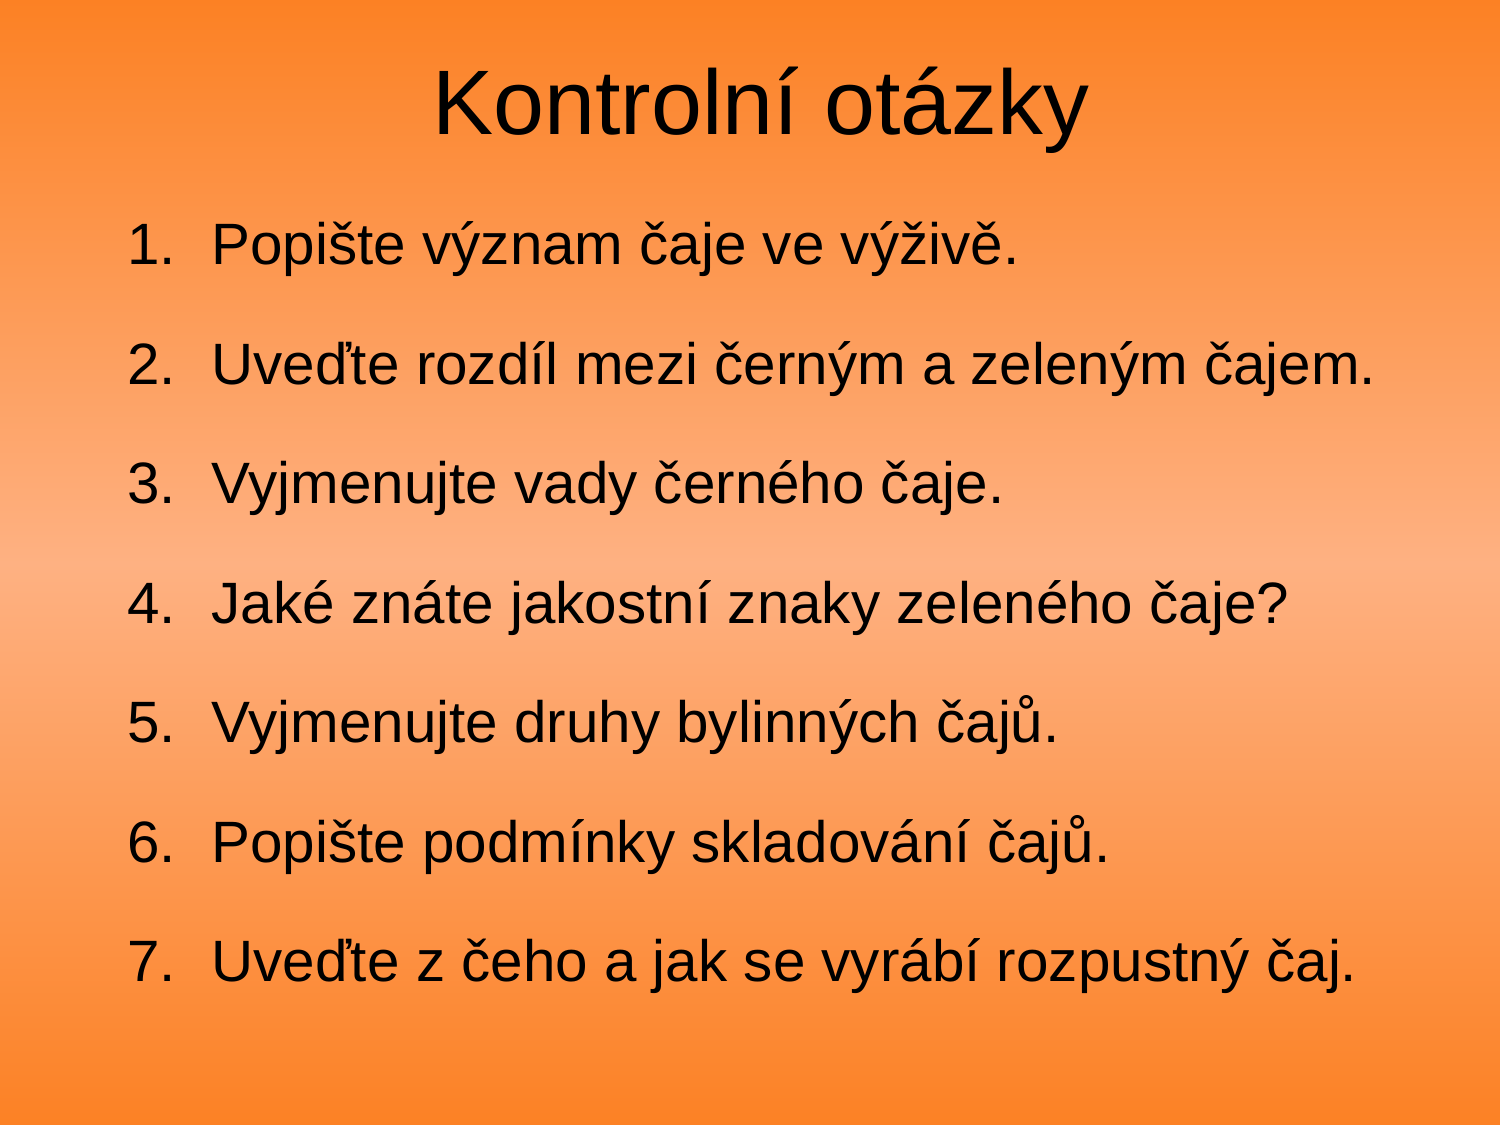

# Kontrolní otázky
Popište význam čaje ve výživě.
Uveďte rozdíl mezi černým a zeleným čajem.
3.	Vyjmenujte vady černého čaje.
4.	Jaké znáte jakostní znaky zeleného čaje?
5.	Vyjmenujte druhy bylinných čajů.
6.	Popište podmínky skladování čajů.
7.	Uveďte z čeho a jak se vyrábí rozpustný čaj.